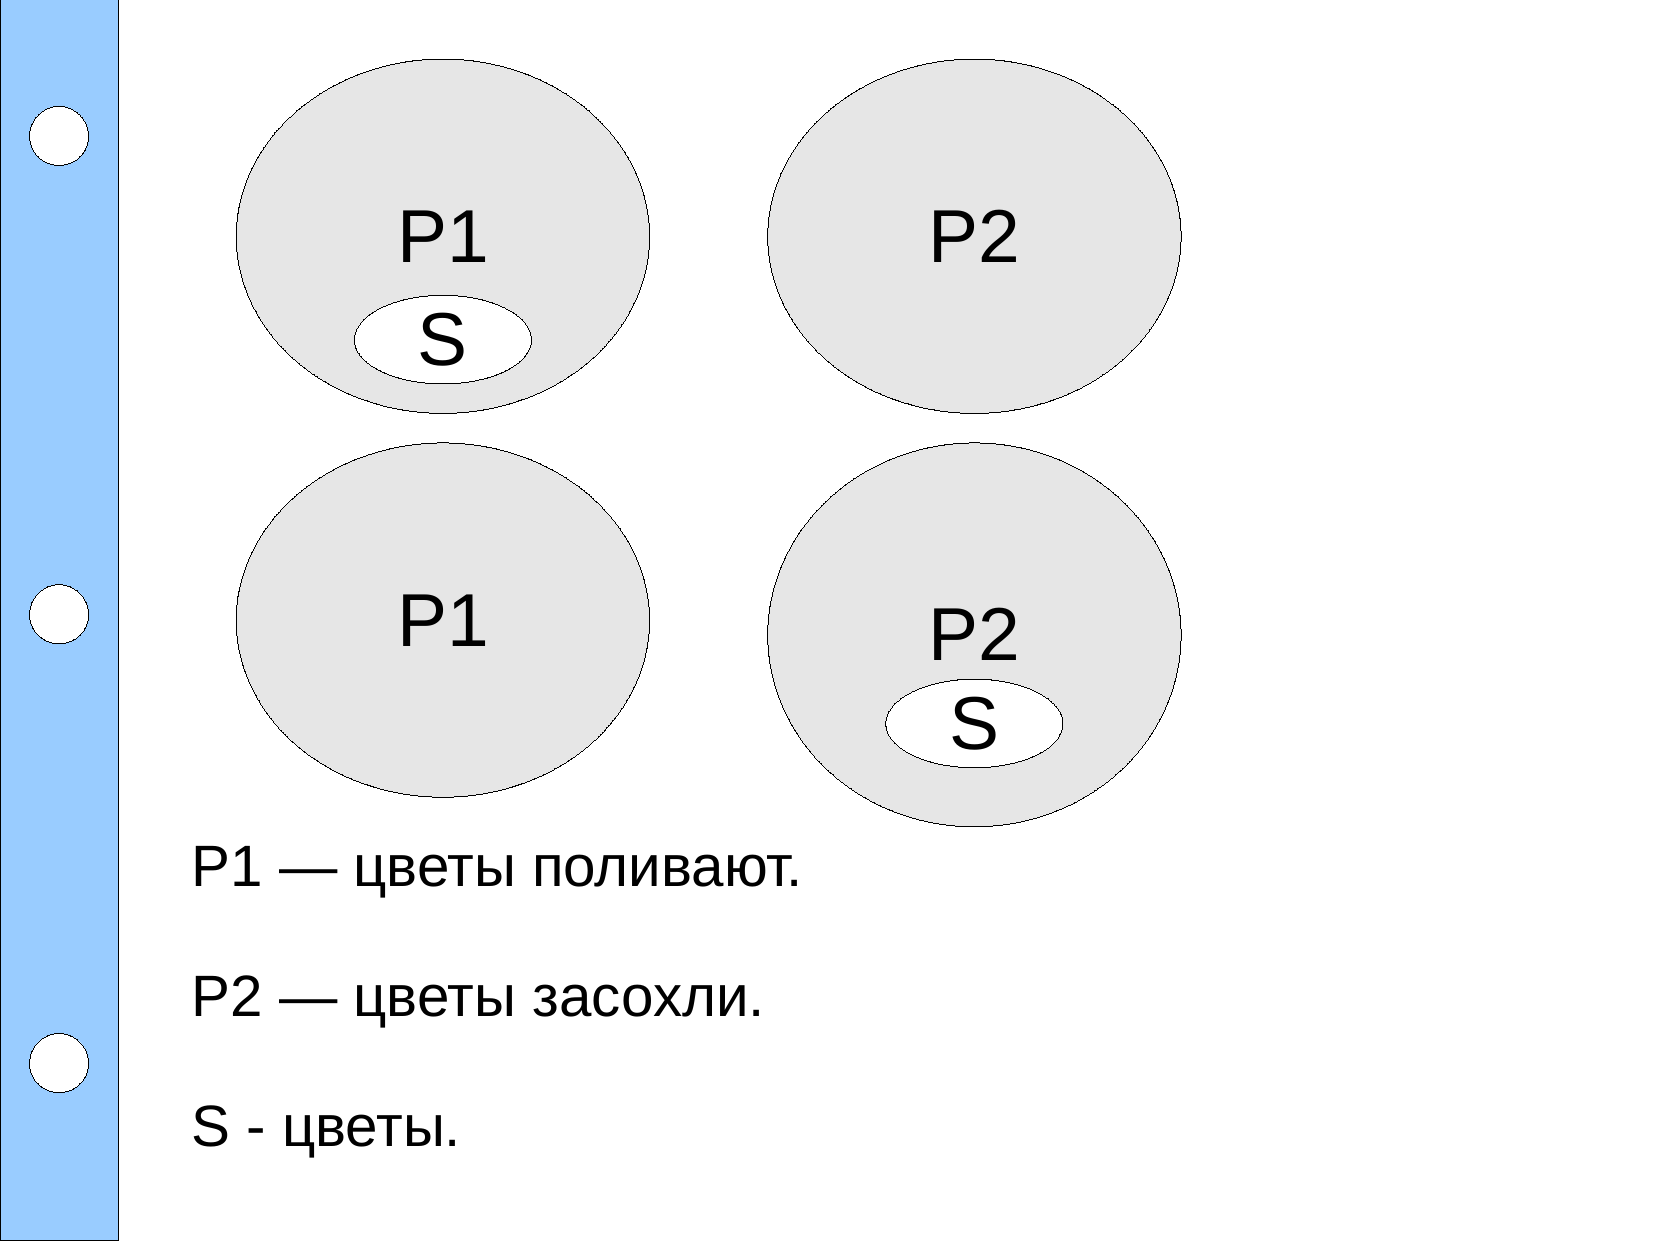

P1
P2
S
P1
P2
S
P1 — цветы поливают.
P2 — цветы засохли.
S - цветы.